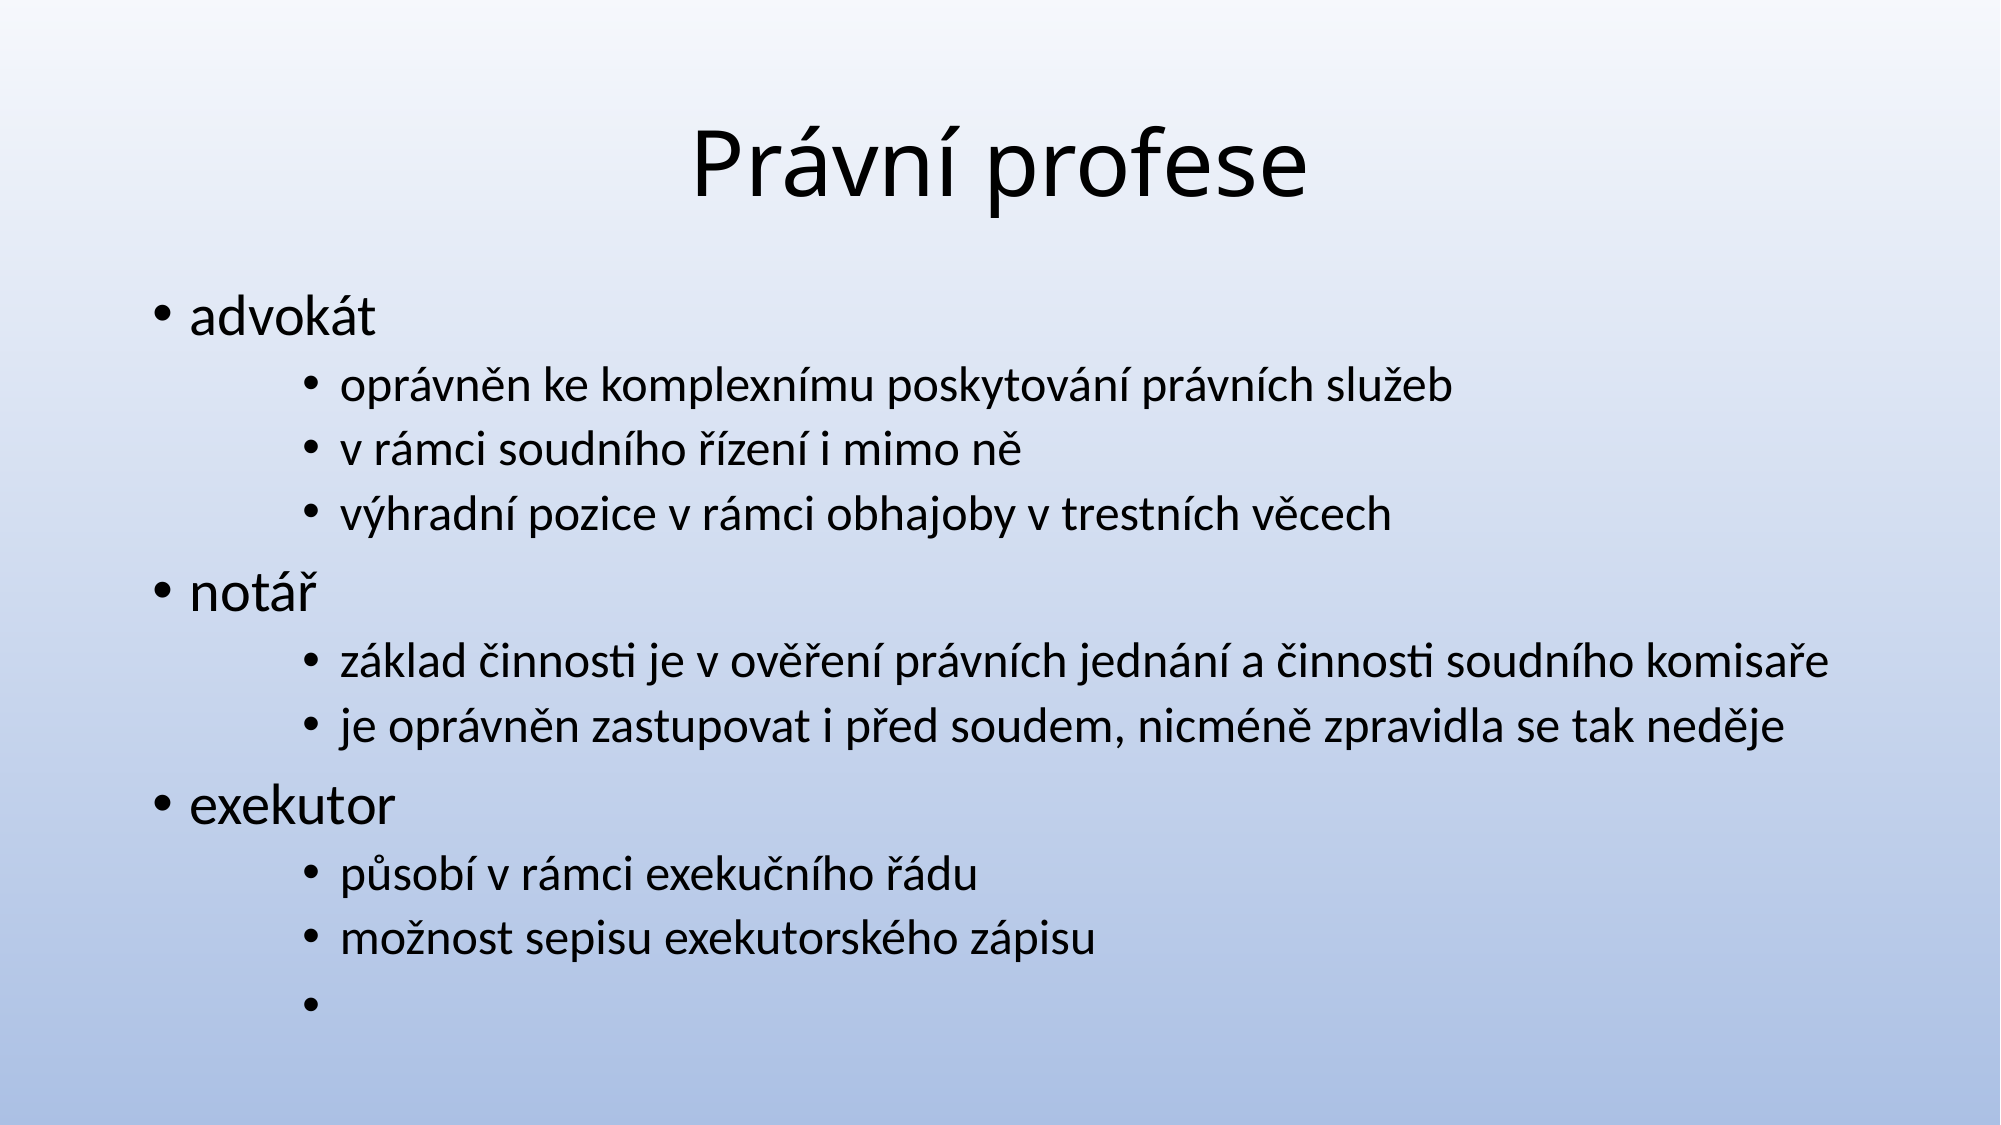

# Právní profese
advokát
oprávněn ke komplexnímu poskytování právních služeb
v rámci soudního řízení i mimo ně
výhradní pozice v rámci obhajoby v trestních věcech
notář
základ činnosti je v ověření právních jednání a činnosti soudního komisaře
je oprávněn zastupovat i před soudem, nicméně zpravidla se tak neděje
exekutor
působí v rámci exekučního řádu
možnost sepisu exekutorského zápisu